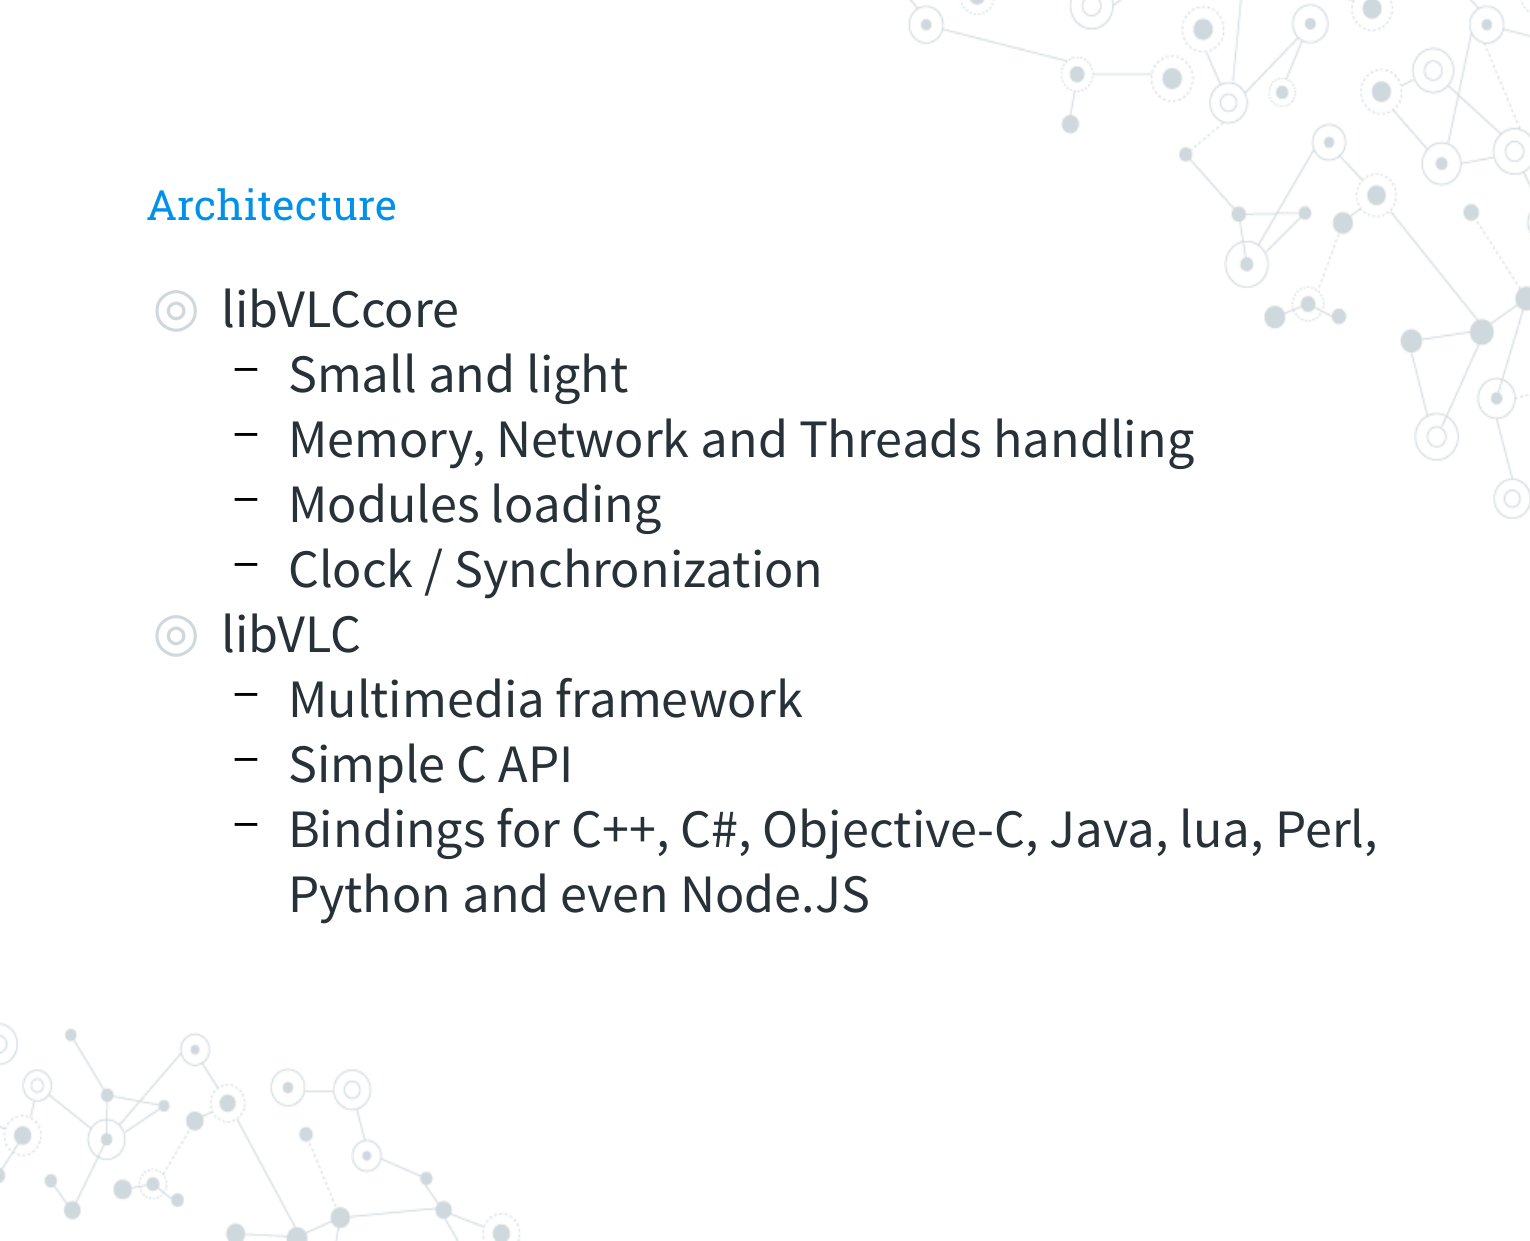

# Architecture
libVLCcore
Small and light
Memory, Network and Threads handling
Modules loading
Clock / Synchronization
libVLC
Multimedia framework
Simple C API
Bindings for C++, C#, Objective-C, Java, lua, Perl, Python and even Node.JS